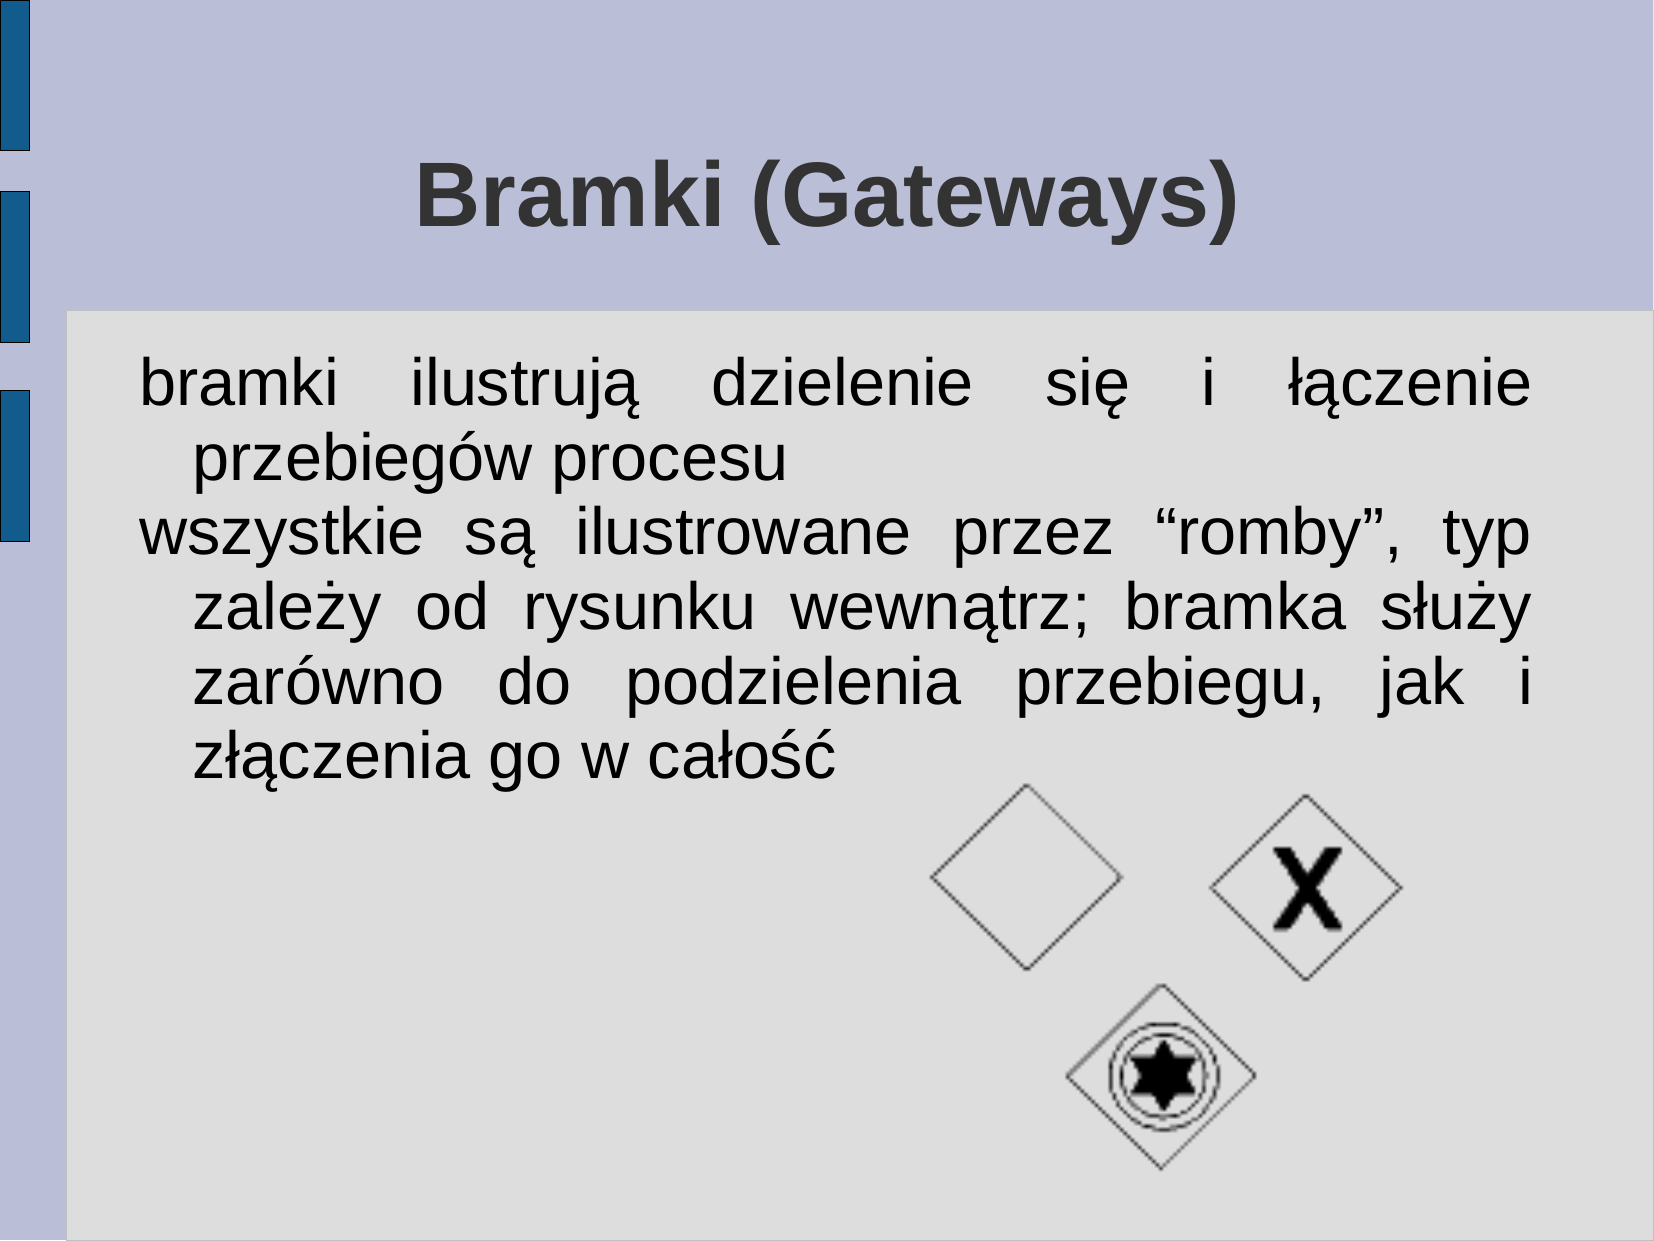

# Bramki (Gateways)
bramki ilustrują dzielenie się i łączenie przebiegów procesu
wszystkie są ilustrowane przez “romby”, typ zależy od rysunku wewnątrz; bramka służy zarówno do podzielenia przebiegu, jak i złączenia go w całość